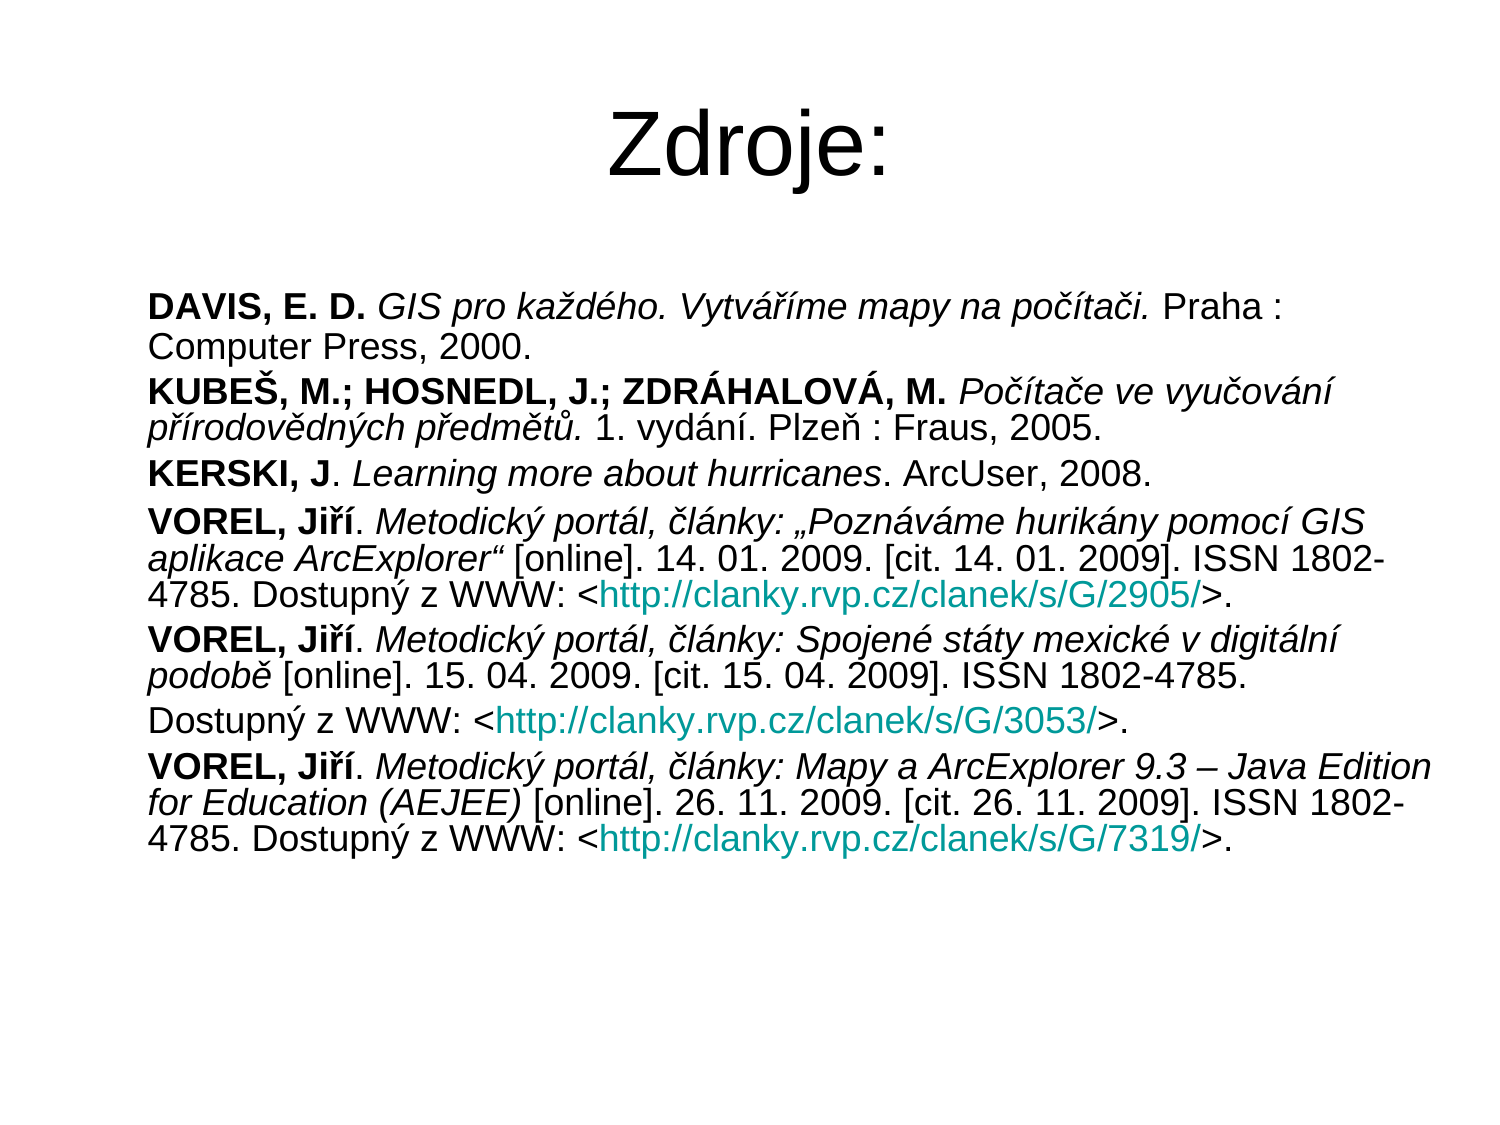

# Zdroje:
	DAVIS, E. D. GIS pro každého. Vytváříme mapy na počítači. Praha : Computer Press, 2000.
	KUBEŠ, M.; HOSNEDL, J.; ZDRÁHALOVÁ, M. Počítače ve vyučování přírodovědných předmětů. 1. vydání. Plzeň : Fraus, 2005.
	KERSKI, J. Learning more about hurricanes. ArcUser, 2008.
	VOREL, Jiří. Metodický portál, články: „Poznáváme hurikány pomocí GIS aplikace ArcExplorer“ [online]. 14. 01. 2009. [cit. 14. 01. 2009]. ISSN 1802-4785. Dostupný z WWW: <http://clanky.rvp.cz/clanek/s/G/2905/>.
	VOREL, Jiří. Metodický portál, články: Spojené státy mexické v digitální podobě [online]. 15. 04. 2009. [cit. 15. 04. 2009]. ISSN 1802-4785.
	Dostupný z WWW: <http://clanky.rvp.cz/clanek/s/G/3053/>.
	VOREL, Jiří. Metodický portál, články: Mapy a ArcExplorer 9.3 – Java Edition for Education (AEJEE) [online]. 26. 11. 2009. [cit. 26. 11. 2009]. ISSN 1802-4785. Dostupný z WWW: <http://clanky.rvp.cz/clanek/s/G/7319/>.